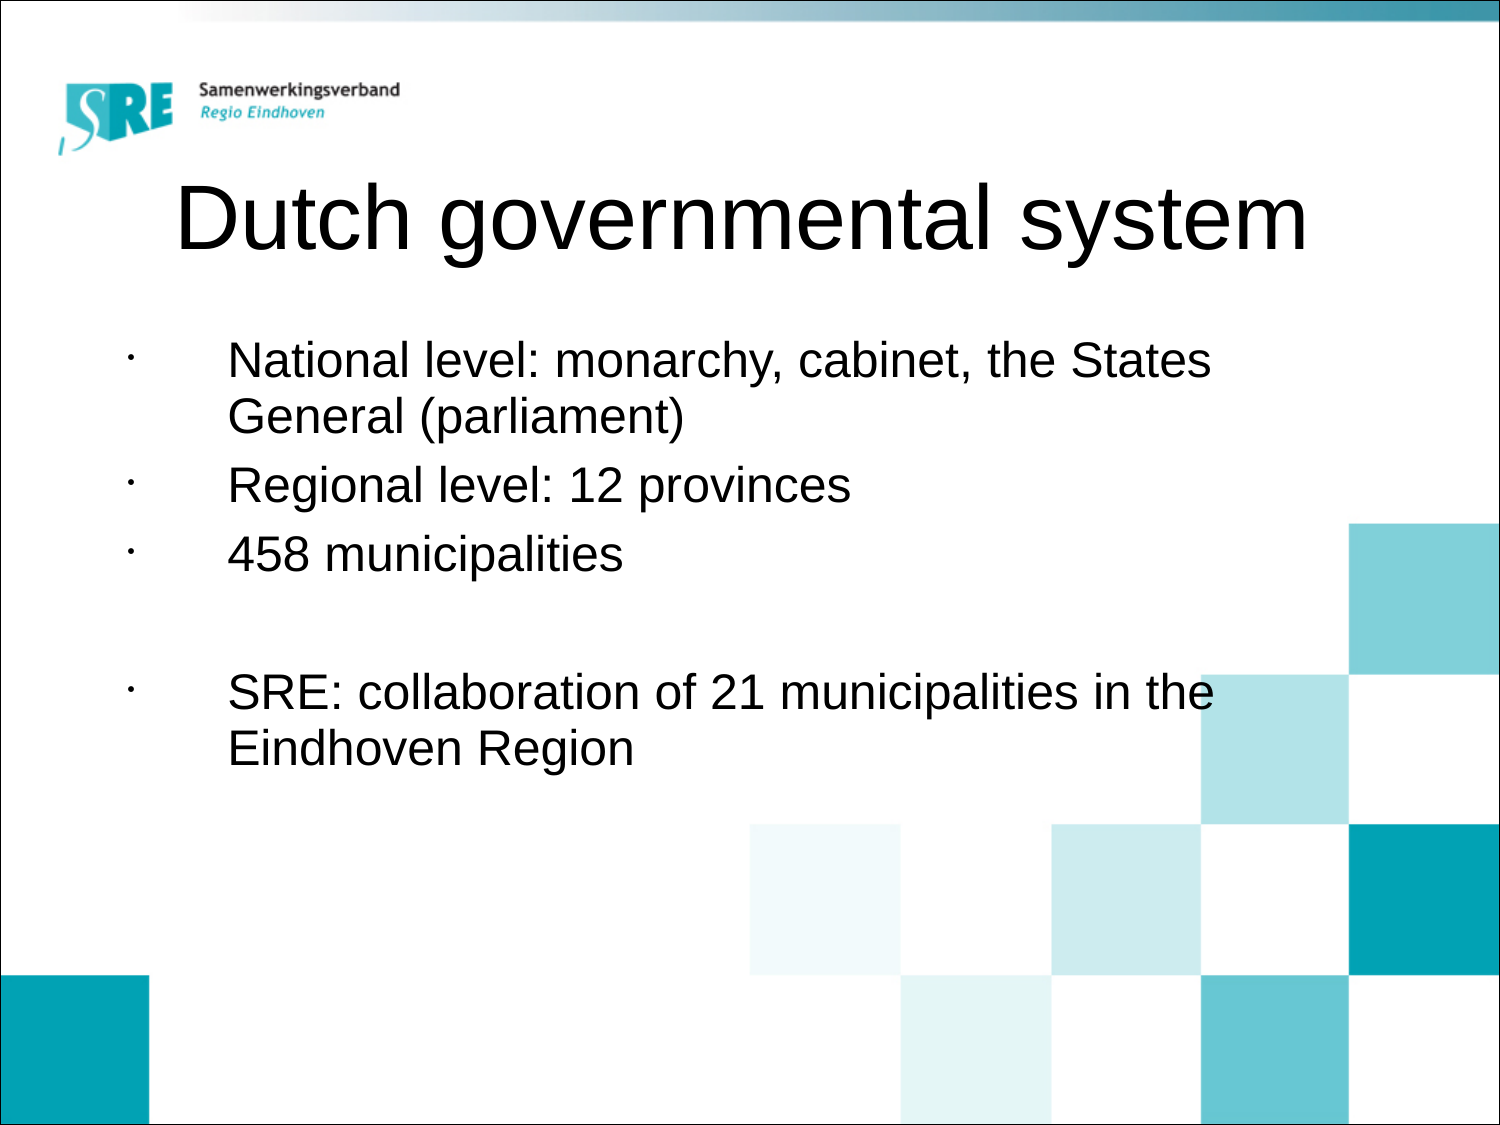

# Dutch governmental system
National level: monarchy, cabinet, the States General (parliament)
Regional level: 12 provinces
458 municipalities
SRE: collaboration of 21 municipalities in the Eindhoven Region